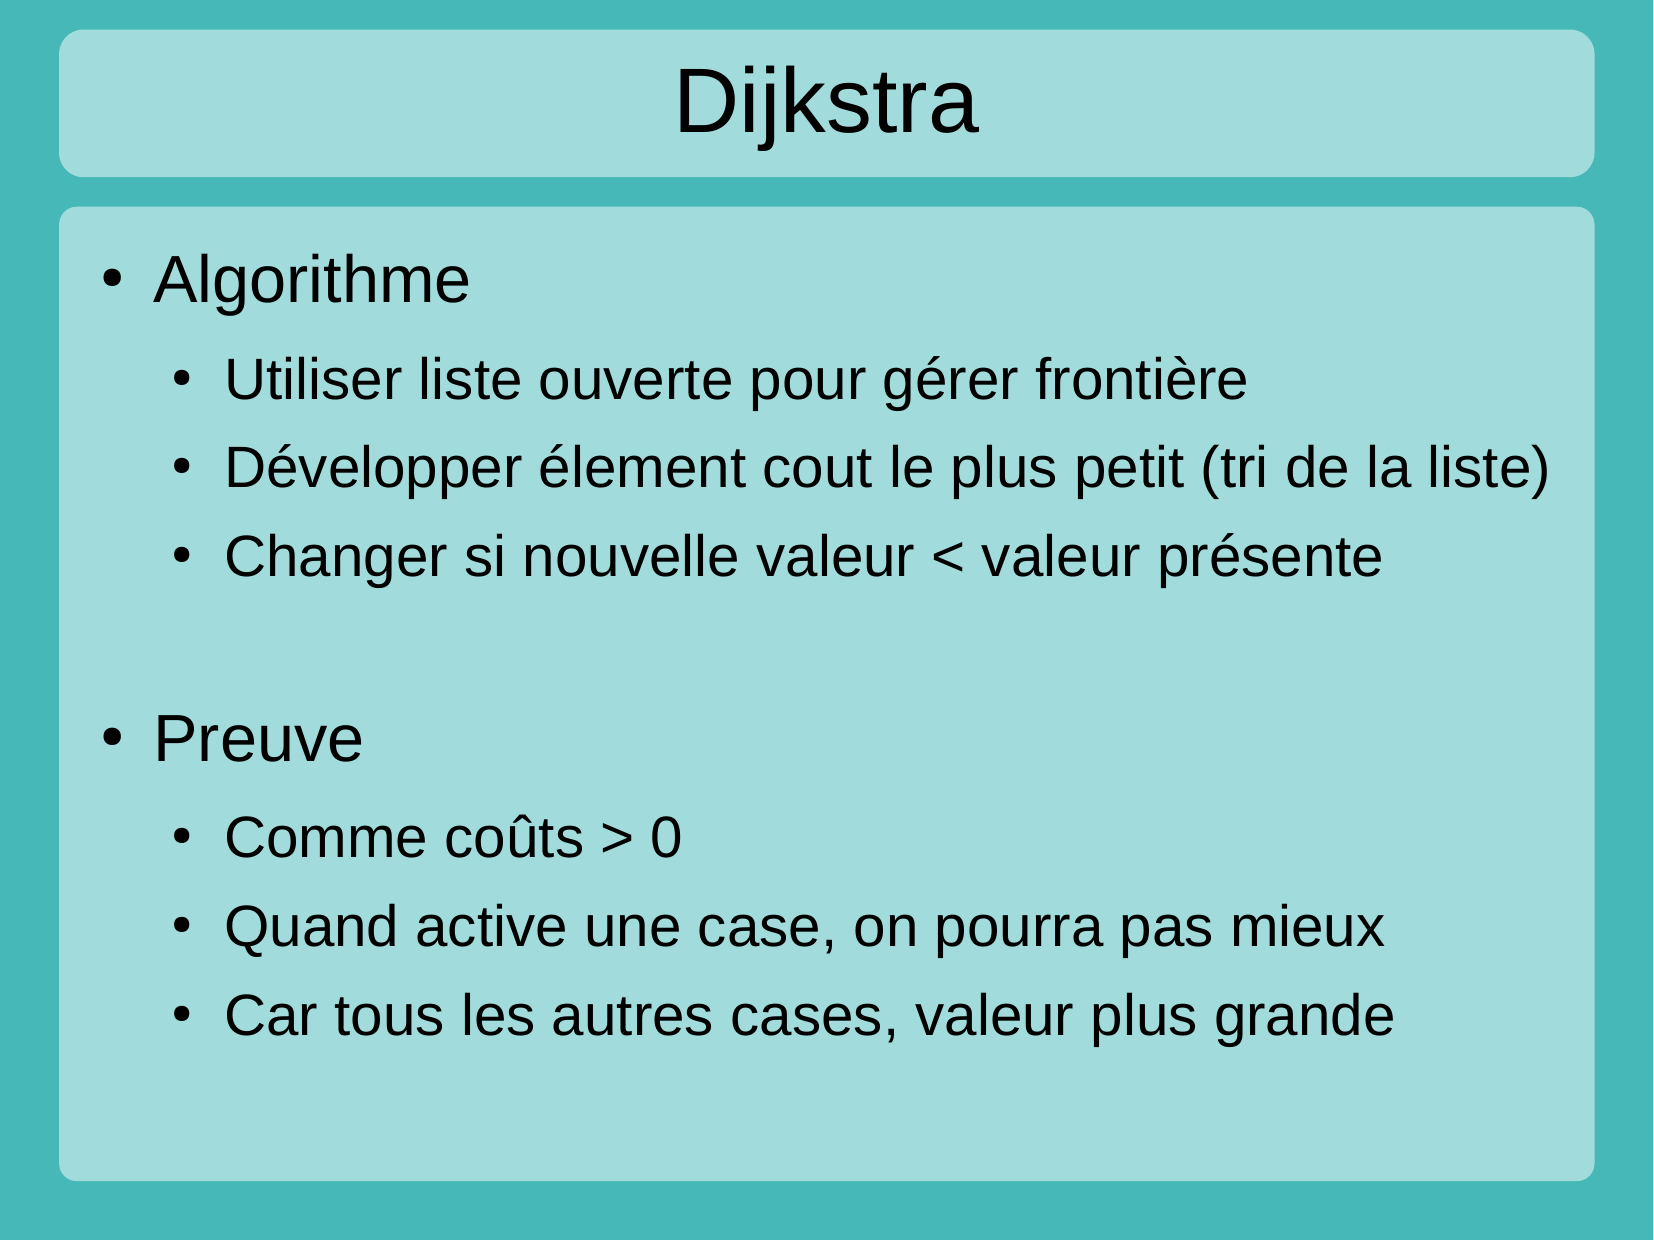

# Dijkstra
Algorithme
Utiliser liste ouverte pour gérer frontière
Développer élement cout le plus petit (tri de la liste)
Changer si nouvelle valeur < valeur présente
Preuve
Comme coûts > 0
Quand active une case, on pourra pas mieux
Car tous les autres cases, valeur plus grande